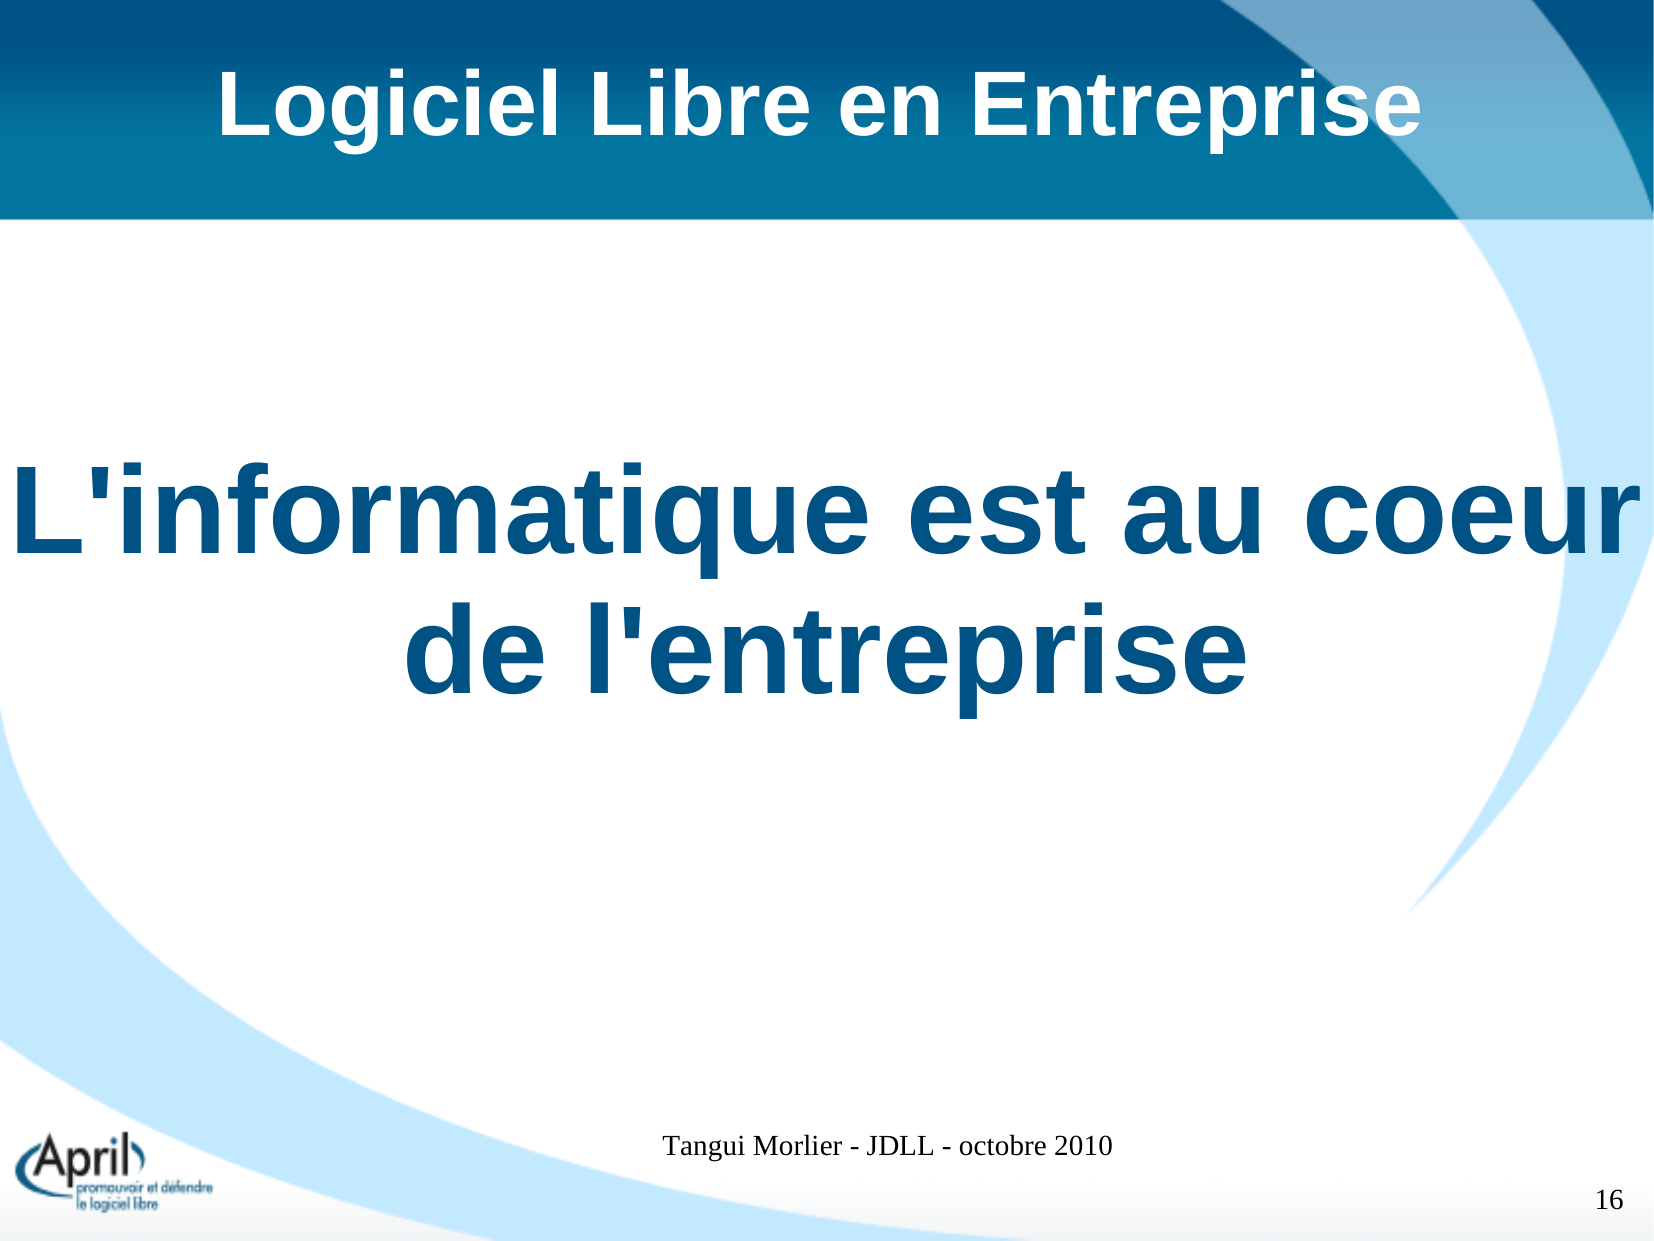

# Logiciel Libre en Entreprise
L'informatique est au coeur de l'entreprise
Tangui Morlier - JDLL - octobre 2010
16